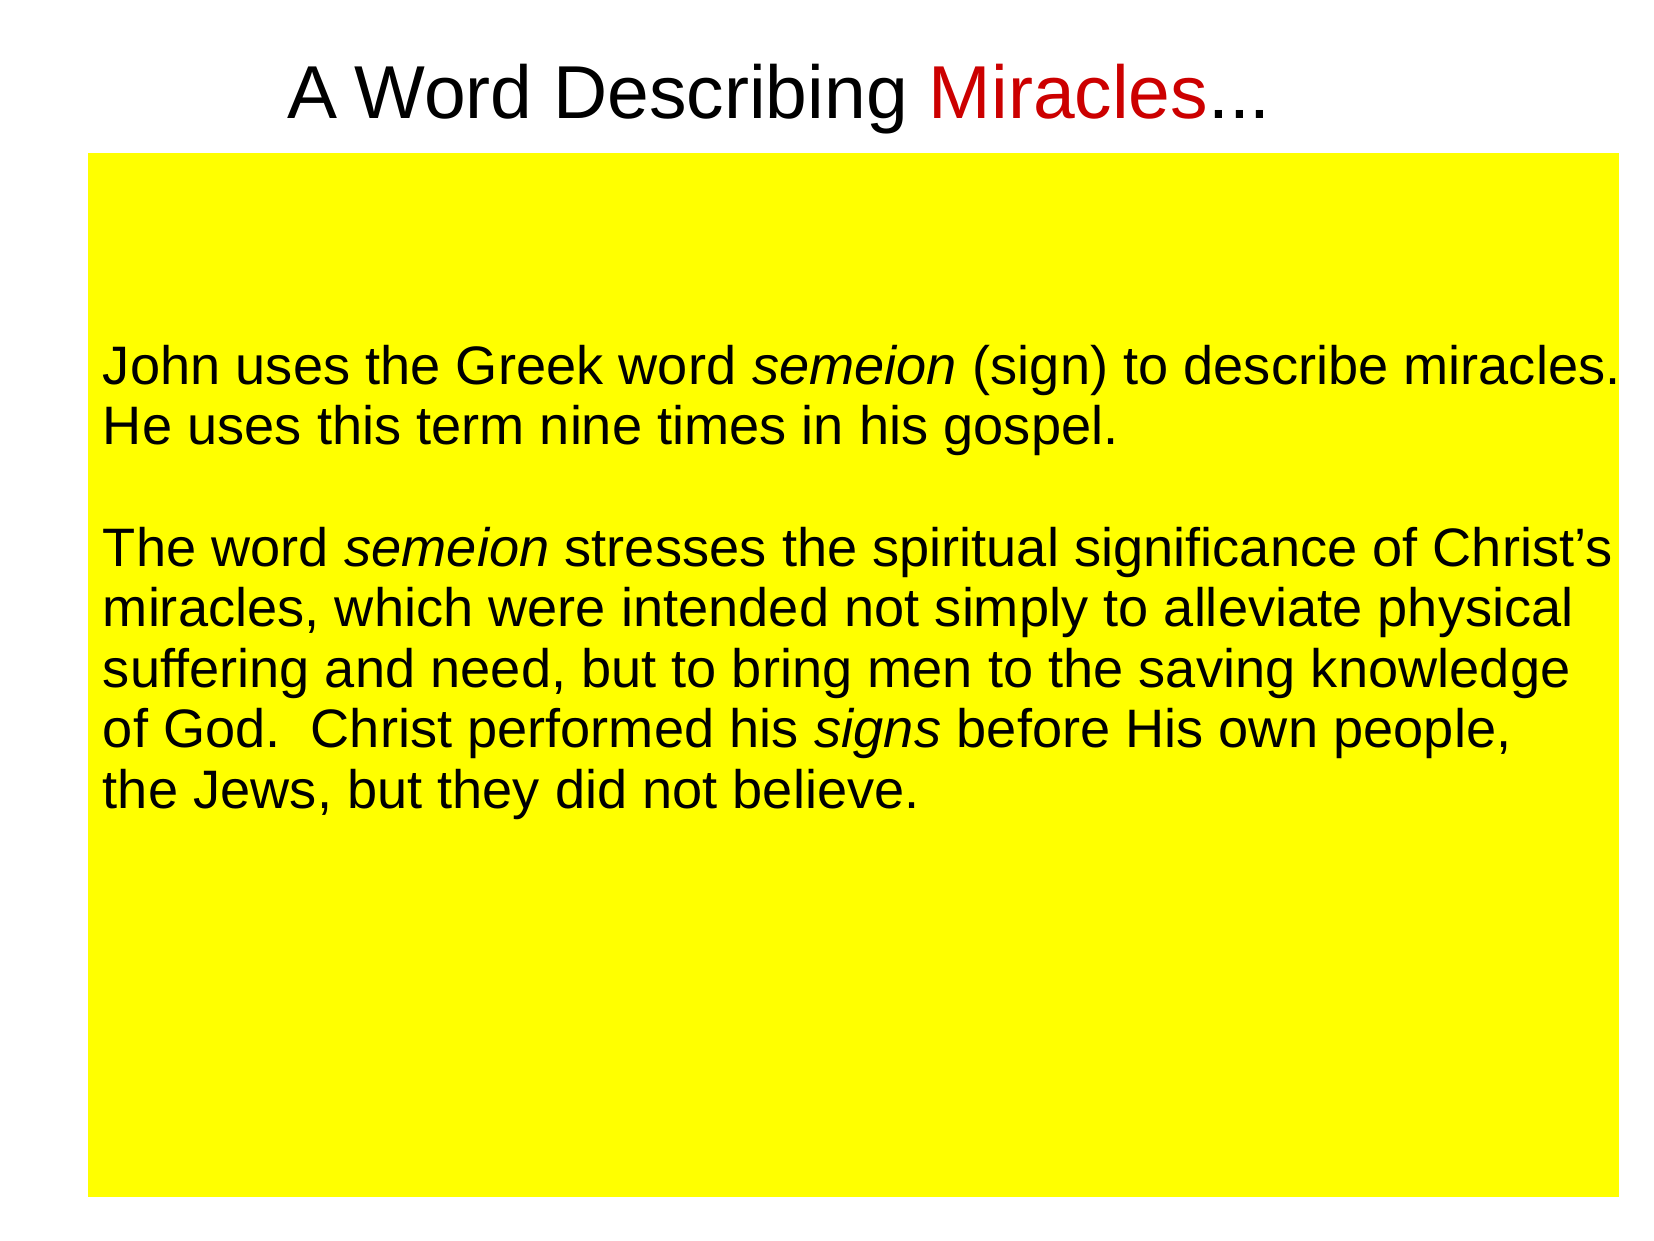

A Word Describing Miracles...
John uses the Greek word semeion (sign) to describe miracles.
He uses this term nine times in his gospel.
The word semeion stresses the spiritual significance of Christ’s
miracles, which were intended not simply to alleviate physical
suffering and need, but to bring men to the saving knowledge
of God. Christ performed his signs before His own people,
the Jews, but they did not believe.